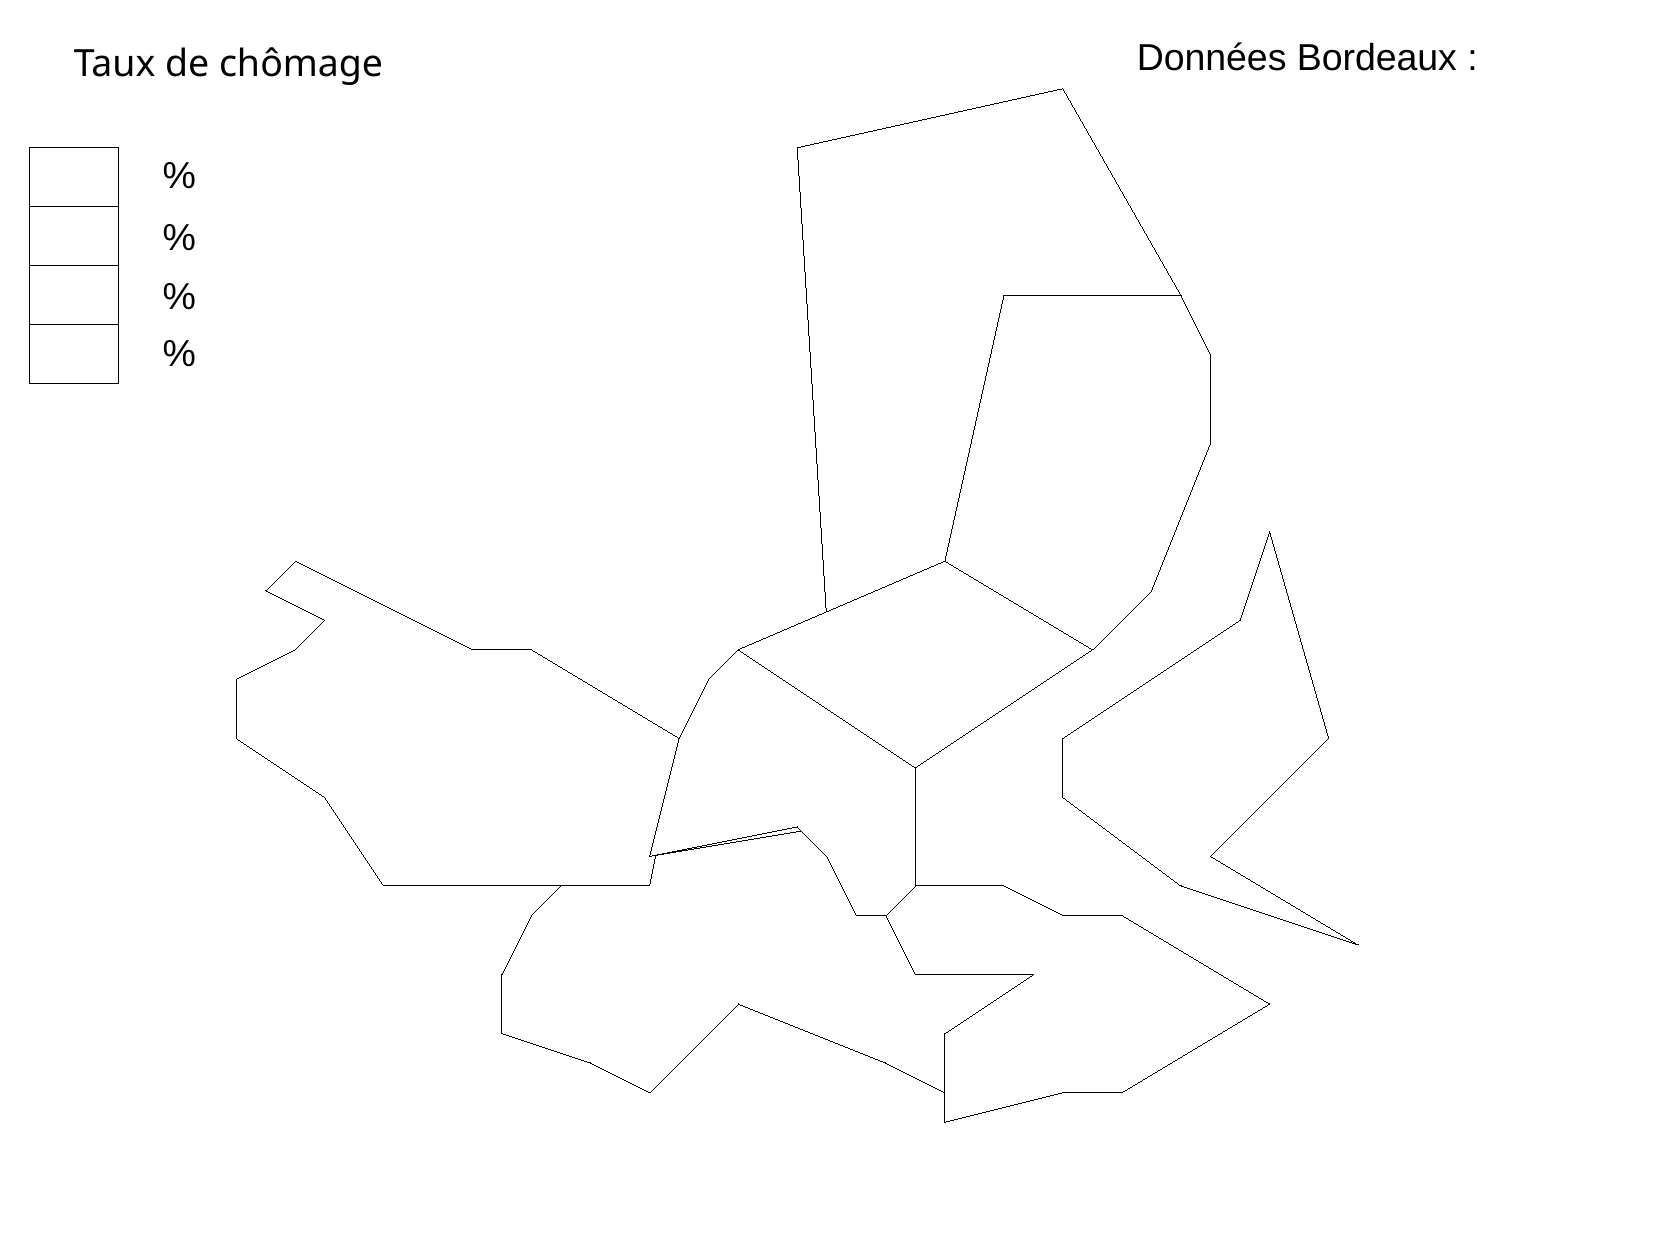

Taux de chômage
Données Bordeaux :
%
%
%
%